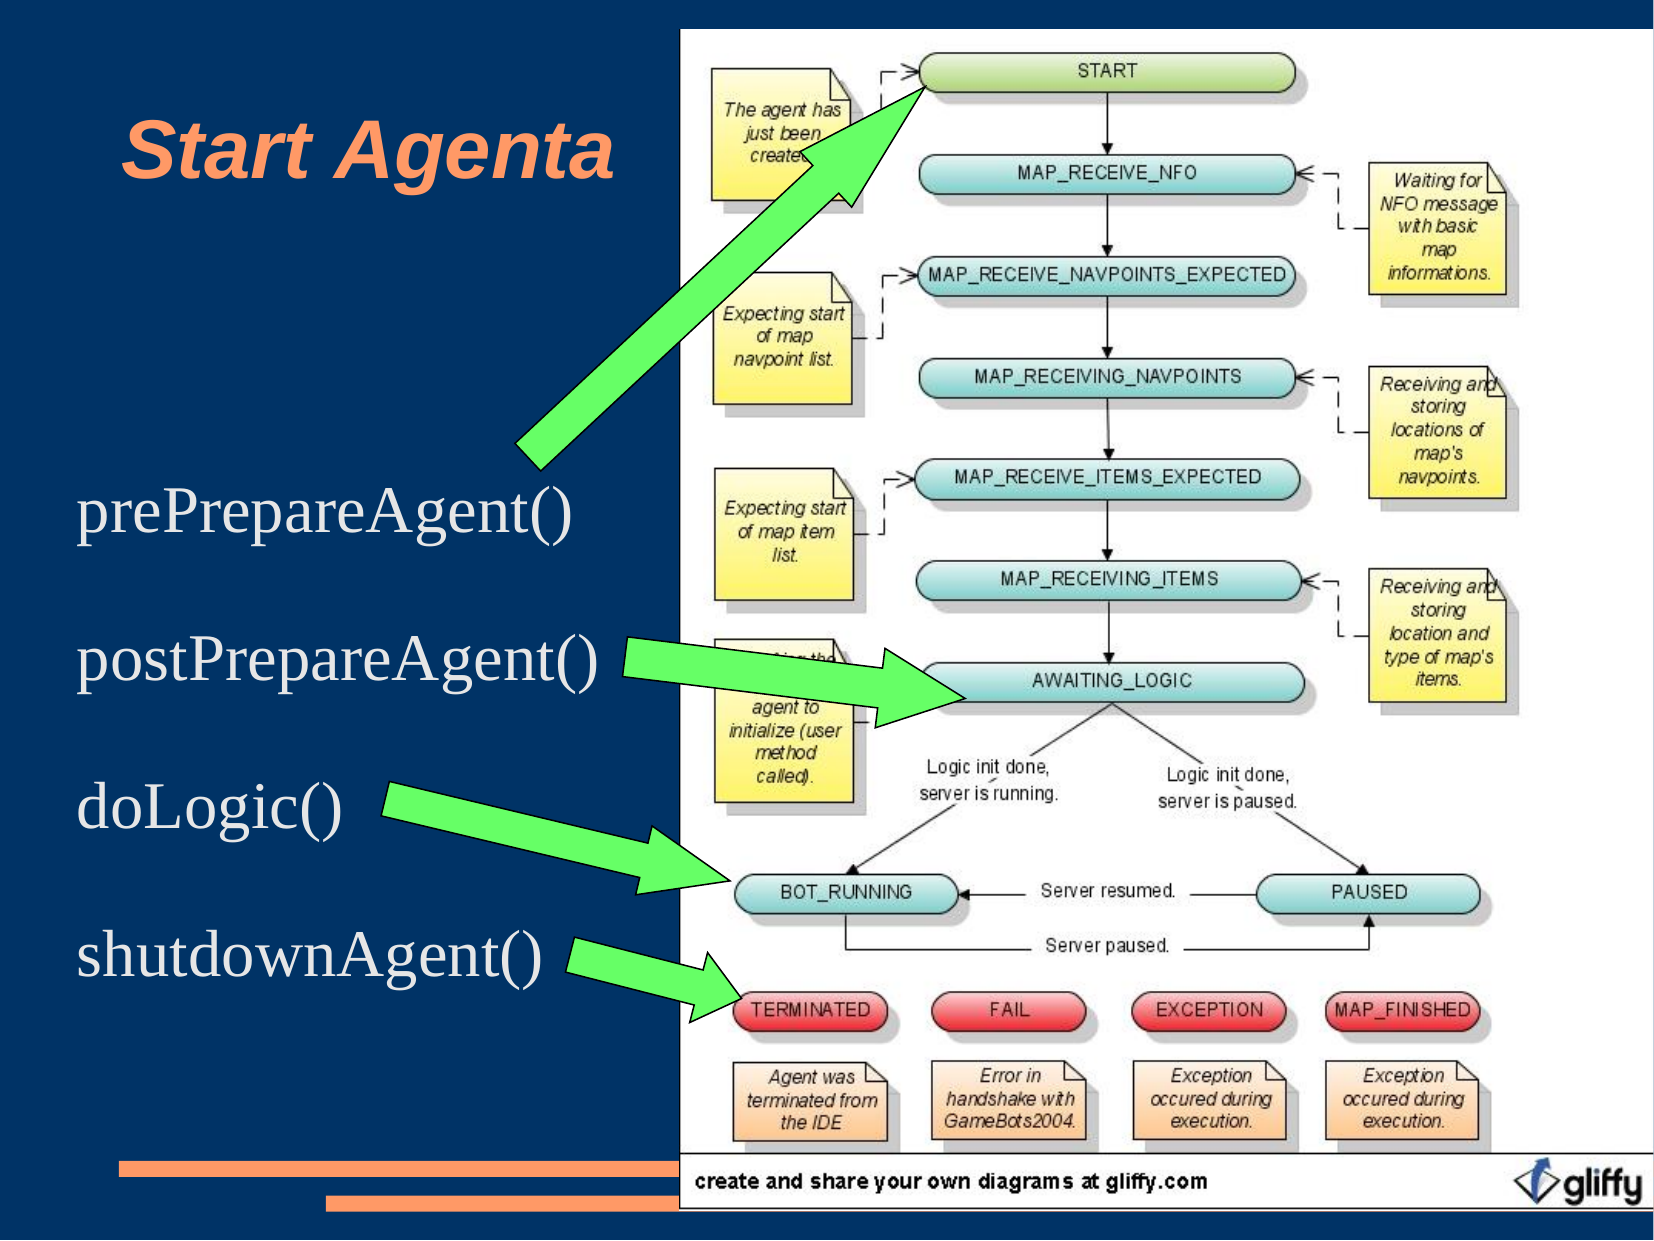

# Start Agenta
prePrepareAgent()
postPrepareAgent()
doLogic()
shutdownAgent()